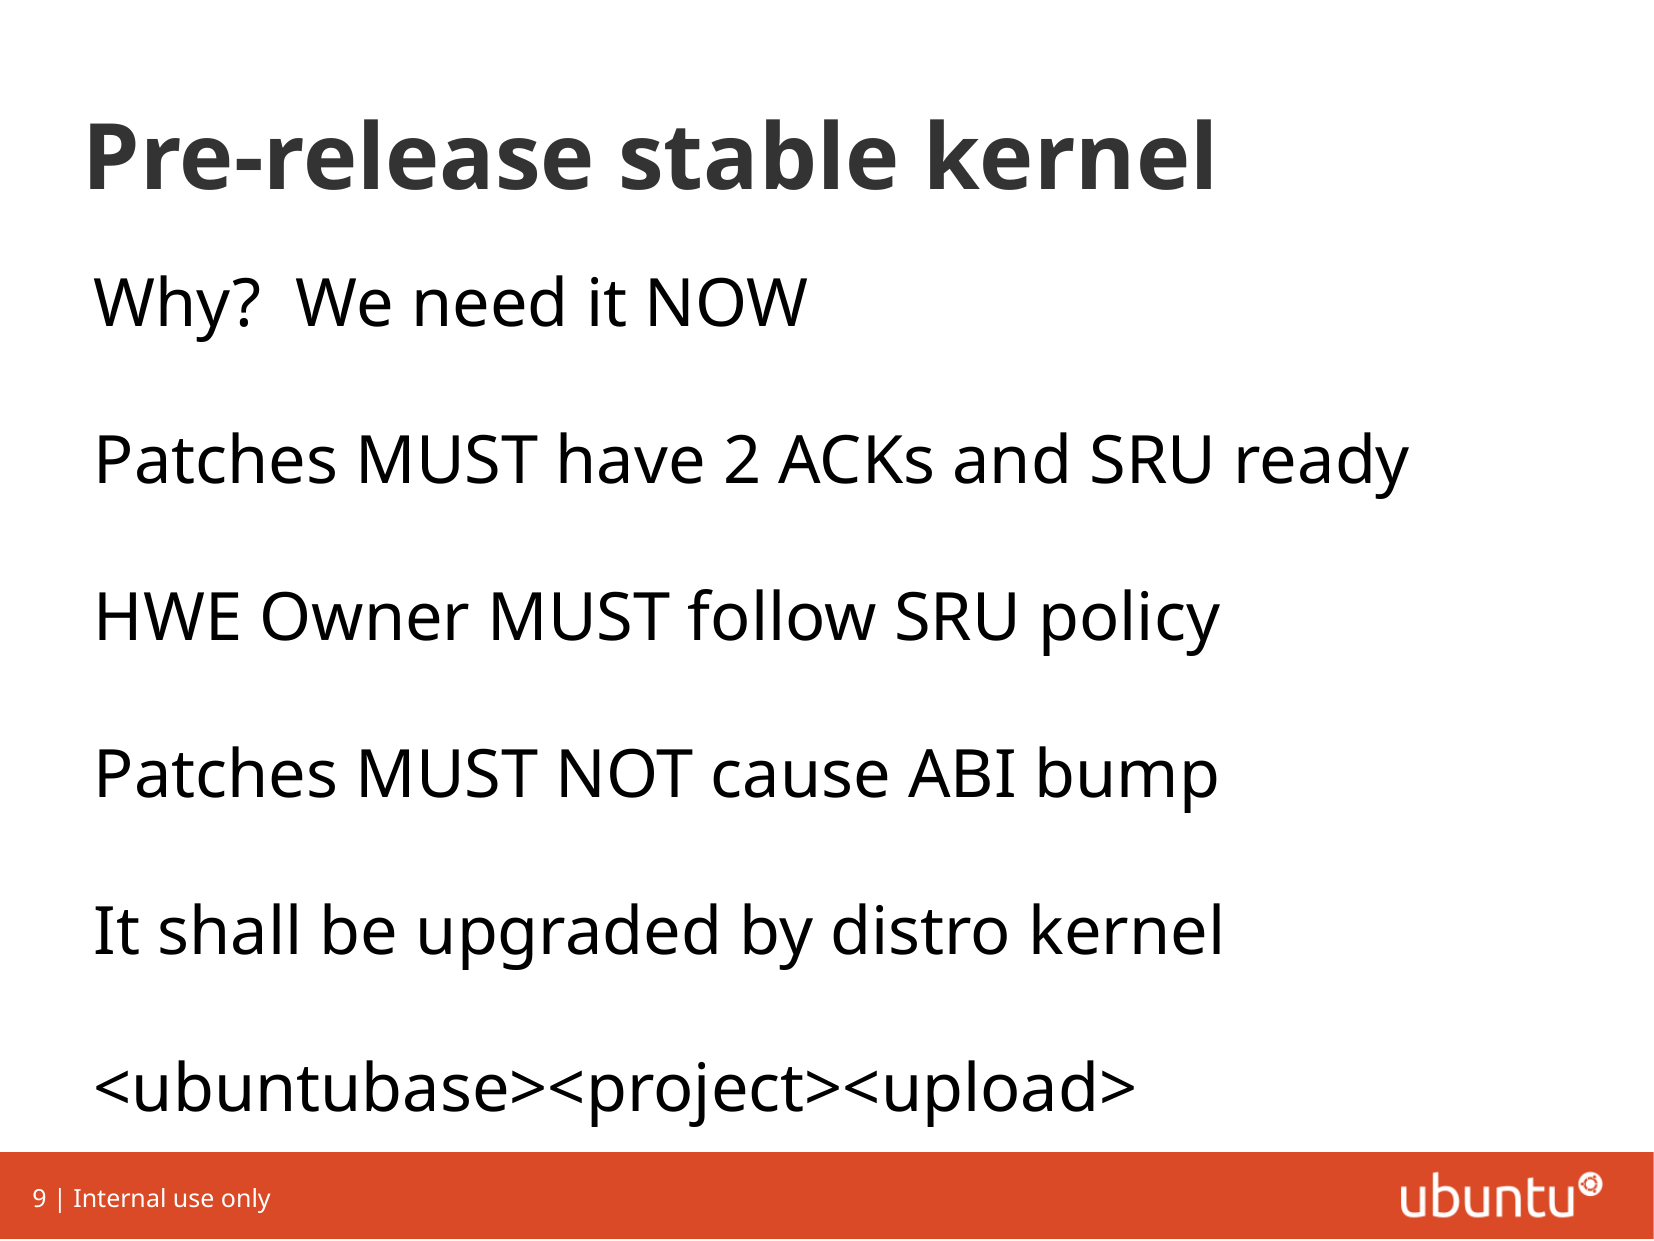

# Pre-release stable kernel
Why? We need it NOW
Patches MUST have 2 ACKs and SRU ready
HWE Owner MUST follow SRU policy
Patches MUST NOT cause ABI bump
It shall be upgraded by distro kernel
<ubuntubase><project><upload>